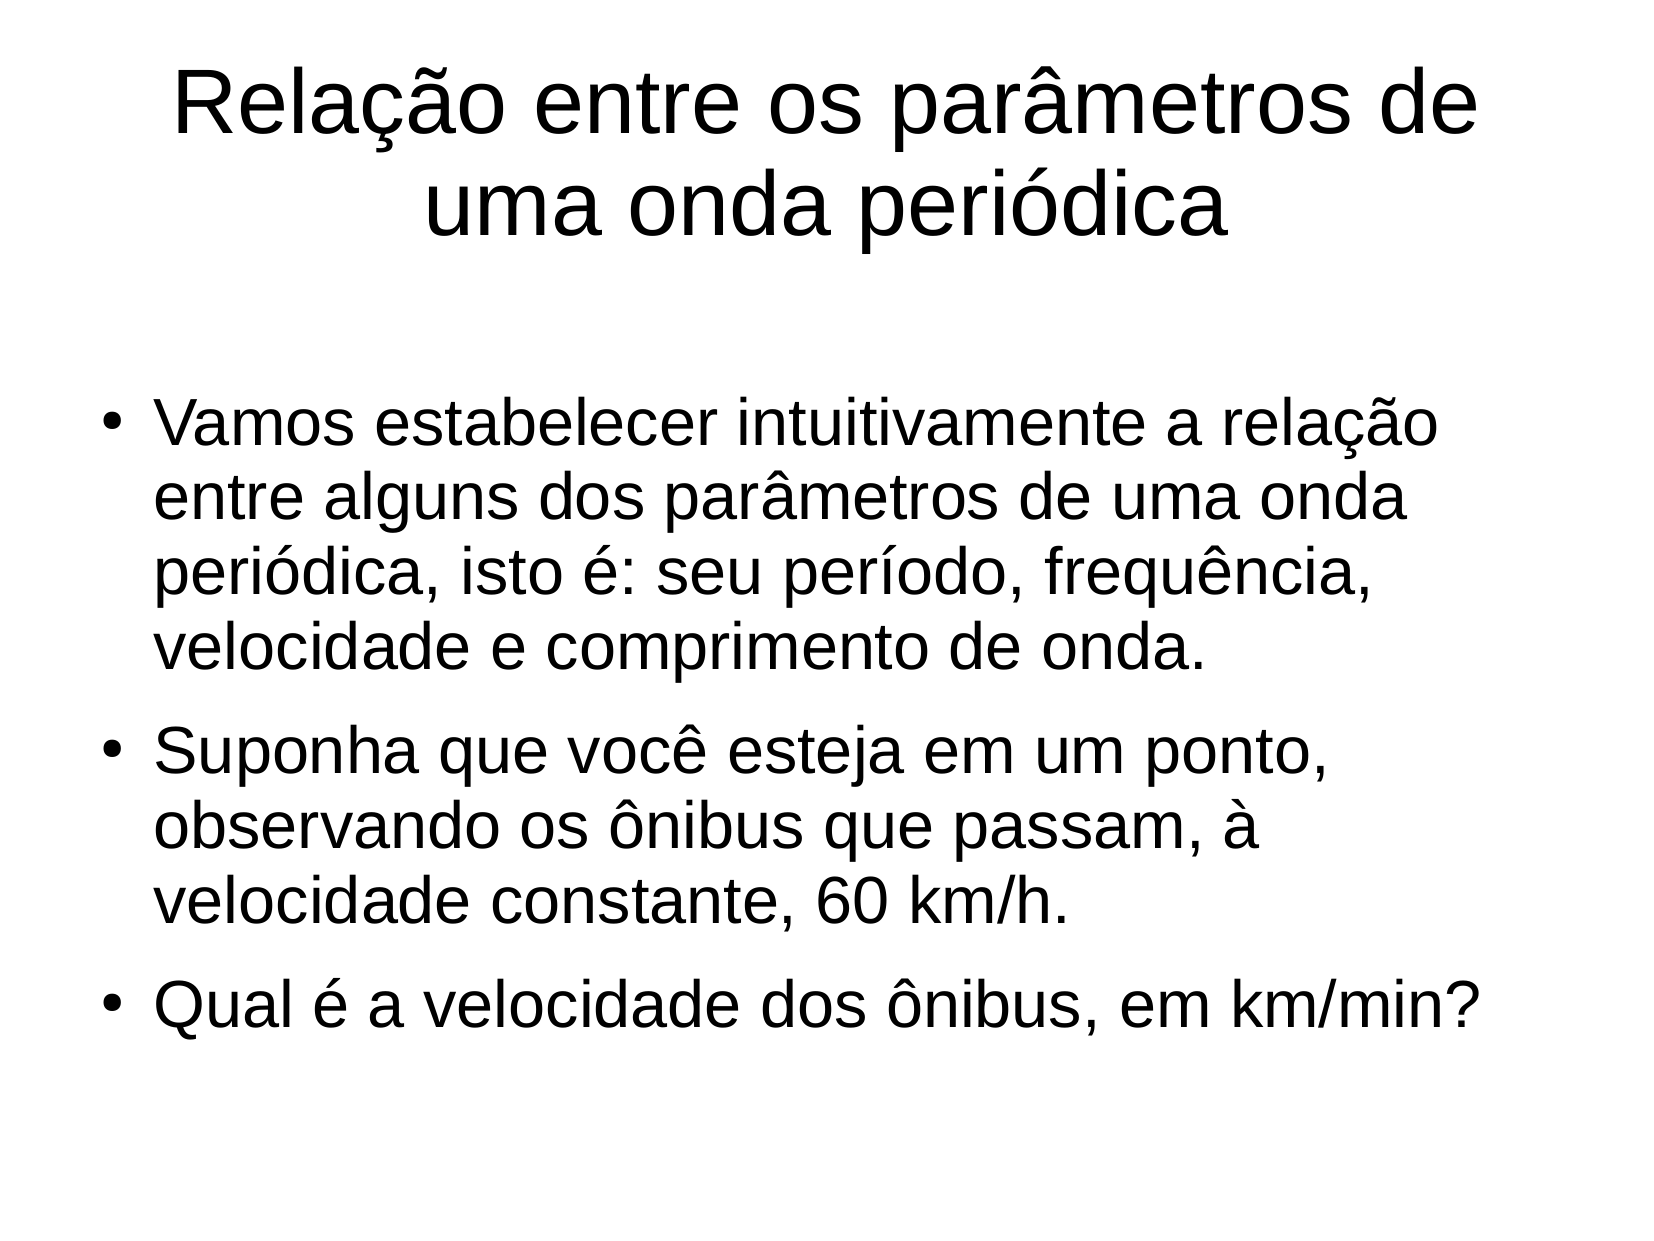

# Relação entre os parâmetros de uma onda periódica
Vamos estabelecer intuitivamente a relação entre alguns dos parâmetros de uma onda periódica, isto é: seu período, frequência, velocidade e comprimento de onda.
Suponha que você esteja em um ponto, observando os ônibus que passam, à velocidade constante, 60 km/h.
Qual é a velocidade dos ônibus, em km/min?